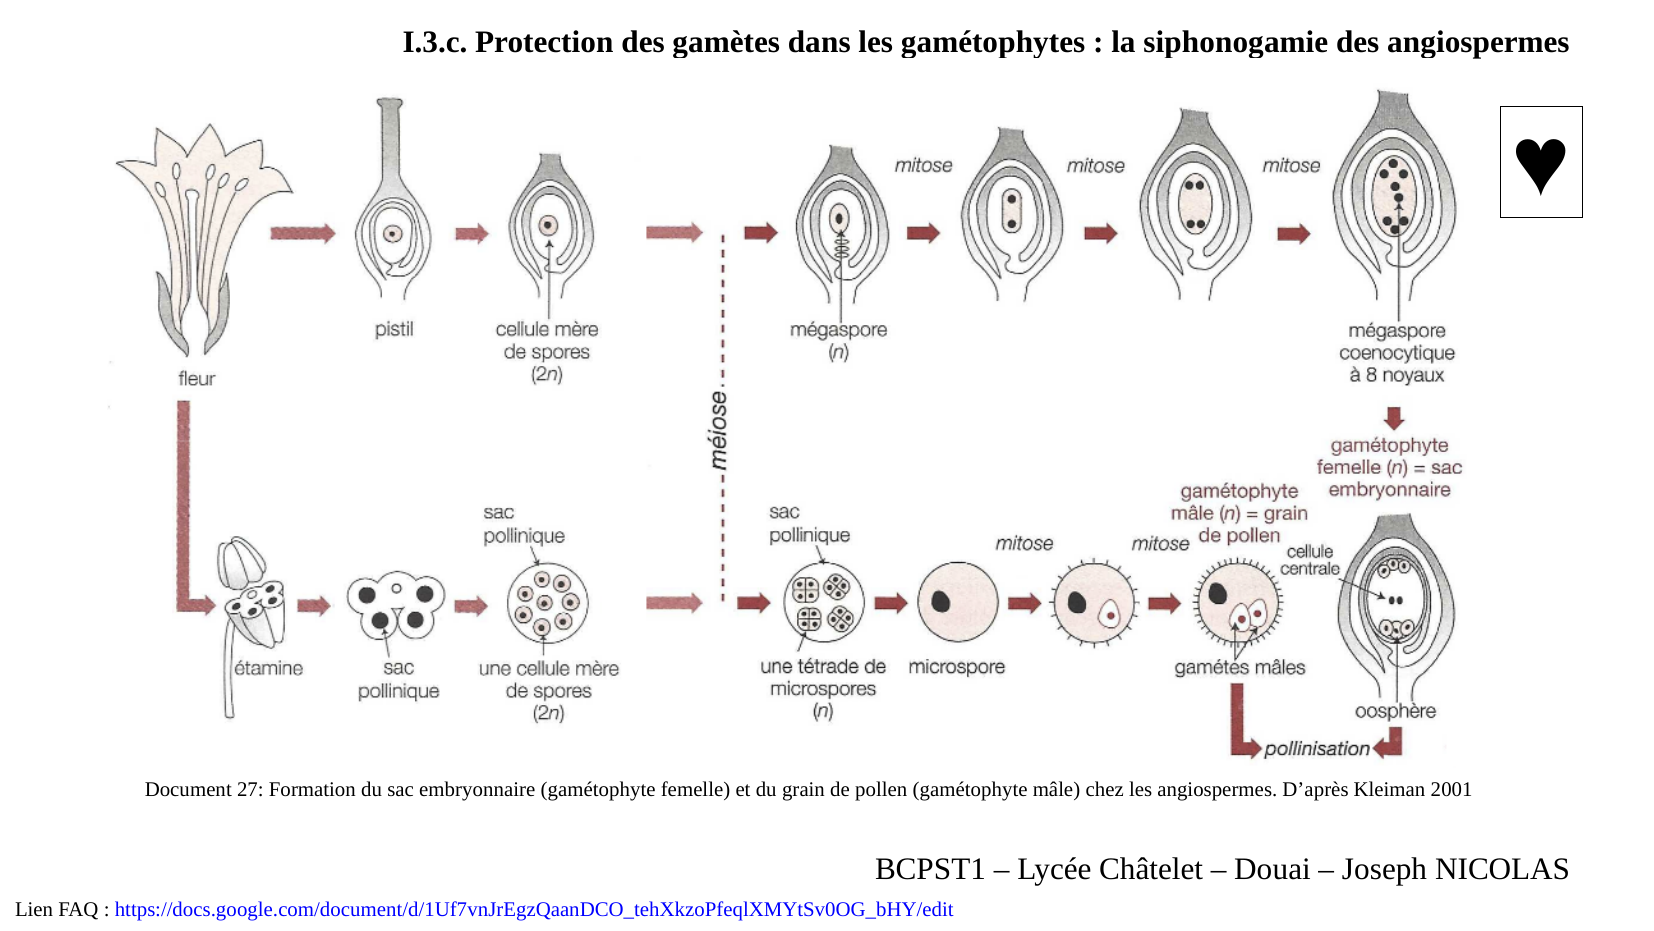

I.3.c. Protection des gamètes dans les gamétophytes : la siphonogamie des angiospermes
♥
Document 27: Formation du sac embryonnaire (gamétophyte femelle) et du grain de pollen (gamétophyte mâle) chez les angiospermes. D’après Kleiman 2001
BCPST1 – Lycée Châtelet – Douai – Joseph NICOLAS
Lien FAQ : https://docs.google.com/document/d/1Uf7vnJrEgzQaanDCO_tehXkzoPfeqlXMYtSv0OG_bHY/edit